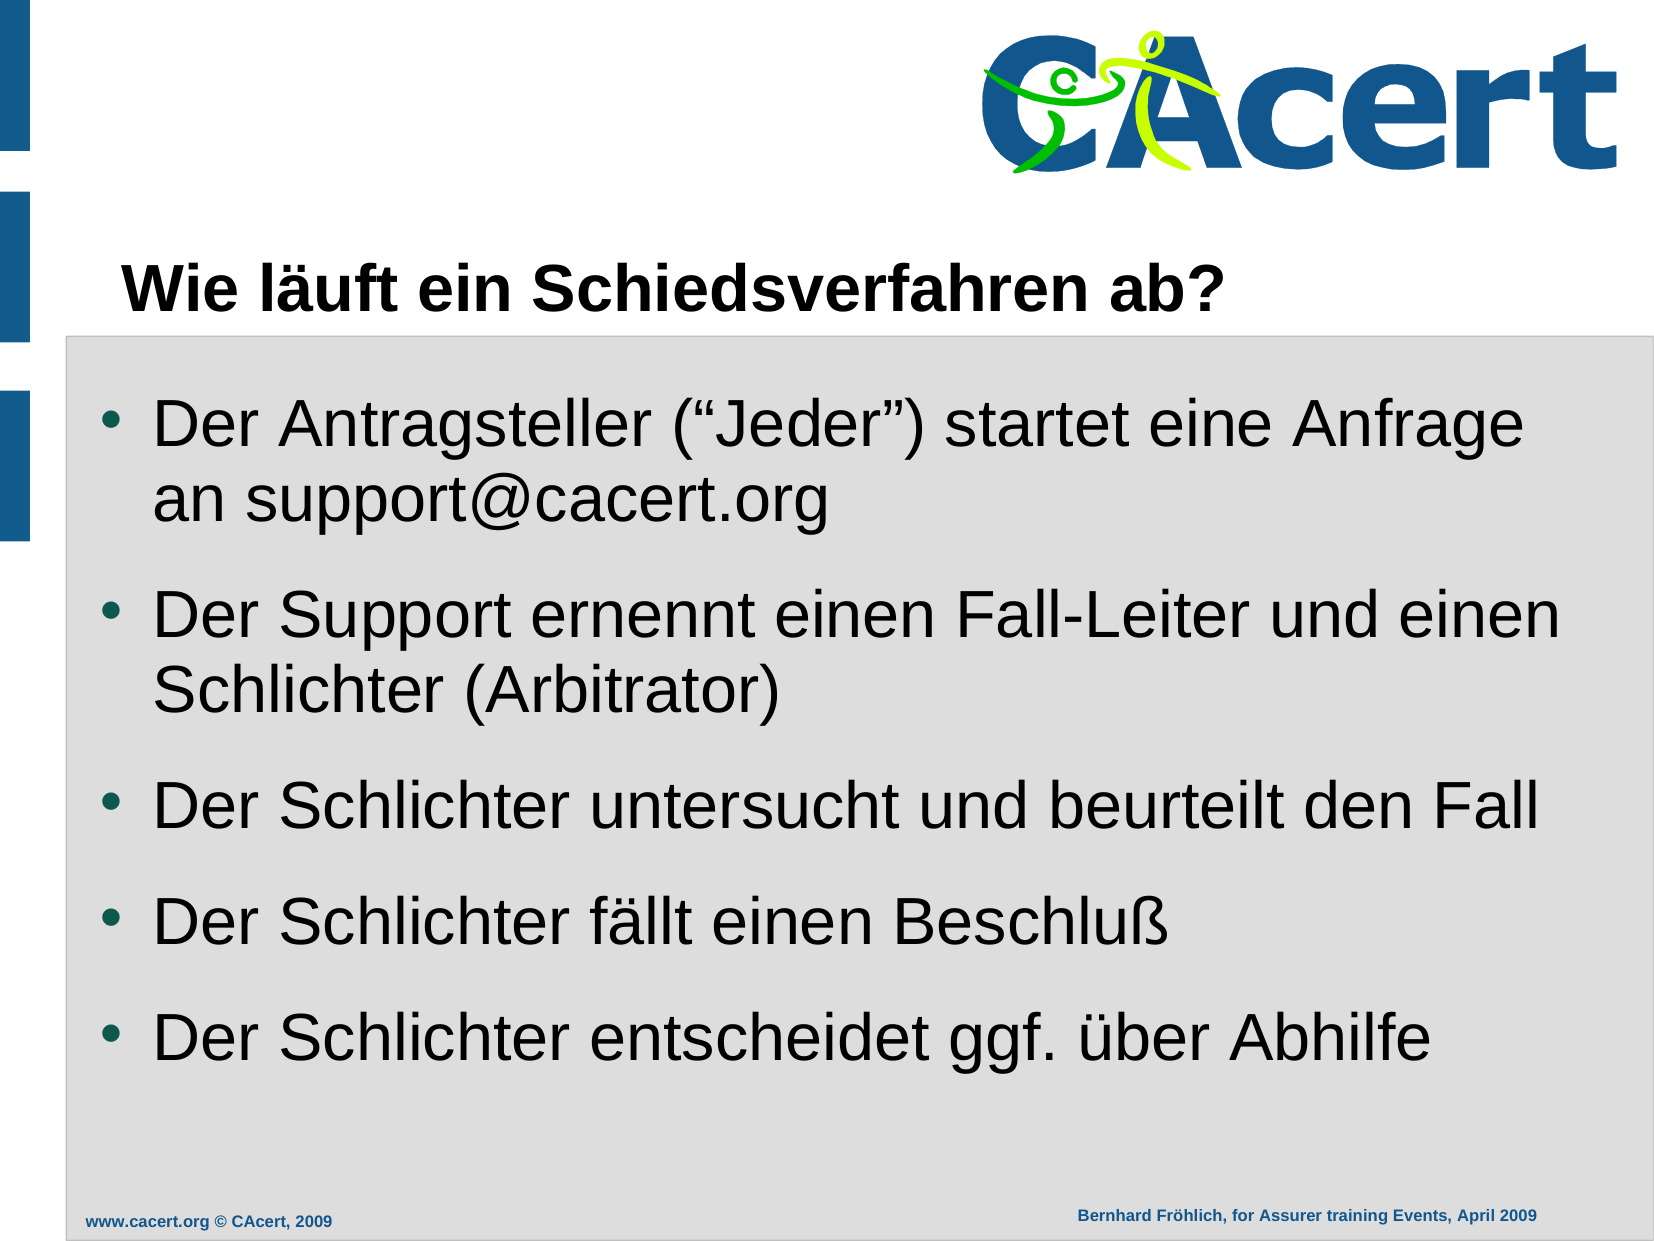

# Wie läuft ein Schiedsverfahren ab?
Der Antragsteller (“Jeder”) startet eine Anfrage an support@cacert.org
Der Support ernennt einen Fall-Leiter und einen Schlichter (Arbitrator)
Der Schlichter untersucht und beurteilt den Fall
Der Schlichter fällt einen Beschluß
Der Schlichter entscheidet ggf. über Abhilfe